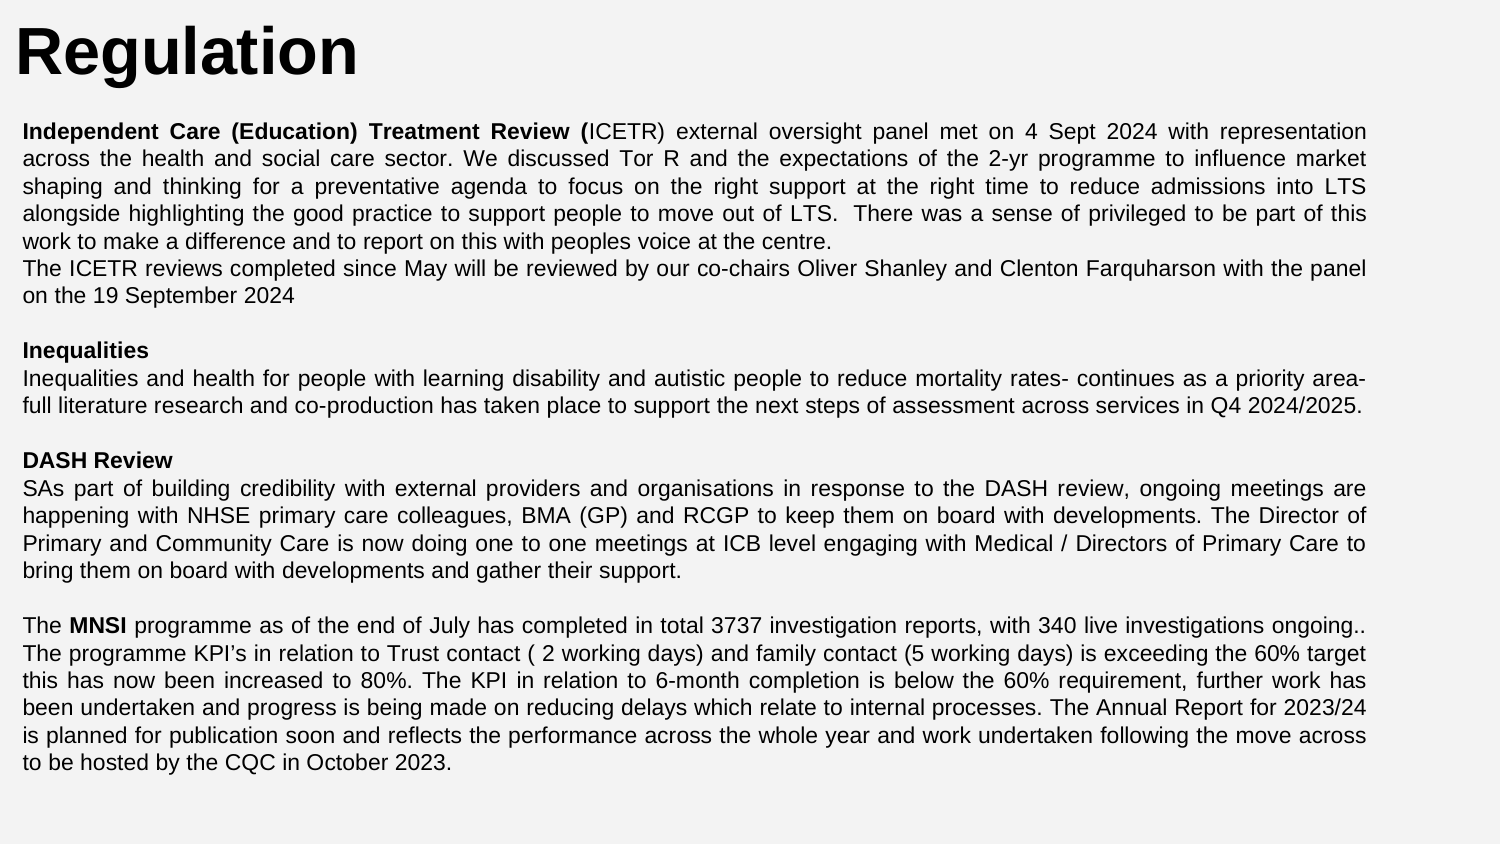

# Regulation
Independent Care (Education) Treatment Review (ICETR) external oversight panel met on 4 Sept 2024 with representation across the health and social care sector. We discussed Tor R and the expectations of the 2-yr programme to influence market shaping and thinking for a preventative agenda to focus on the right support at the right time to reduce admissions into LTS alongside highlighting the good practice to support people to move out of LTS.  There was a sense of privileged to be part of this work to make a difference and to report on this with peoples voice at the centre.
The ICETR reviews completed since May will be reviewed by our co-chairs Oliver Shanley and Clenton Farquharson with the panel on the 19 September 2024
Inequalities
Inequalities and health for people with learning disability and autistic people to reduce mortality rates- continues as a priority area- full literature research and co-production has taken place to support the next steps of assessment across services in Q4 2024/2025.
DASH Review
SAs part of building credibility with external providers and organisations in response to the DASH review, ongoing meetings are happening with NHSE primary care colleagues, BMA (GP) and RCGP to keep them on board with developments. The Director of Primary and Community Care is now doing one to one meetings at ICB level engaging with Medical / Directors of Primary Care to bring them on board with developments and gather their support.
The MNSI programme as of the end of July has completed in total 3737 investigation reports, with 340 live investigations ongoing.. The programme KPI’s in relation to Trust contact ( 2 working days) and family contact (5 working days) is exceeding the 60% target this has now been increased to 80%. The KPI in relation to 6-month completion is below the 60% requirement, further work has been undertaken and progress is being made on reducing delays which relate to internal processes. The Annual Report for 2023/24 is planned for publication soon and reflects the performance across the whole year and work undertaken following the move across to be hosted by the CQC in October 2023.